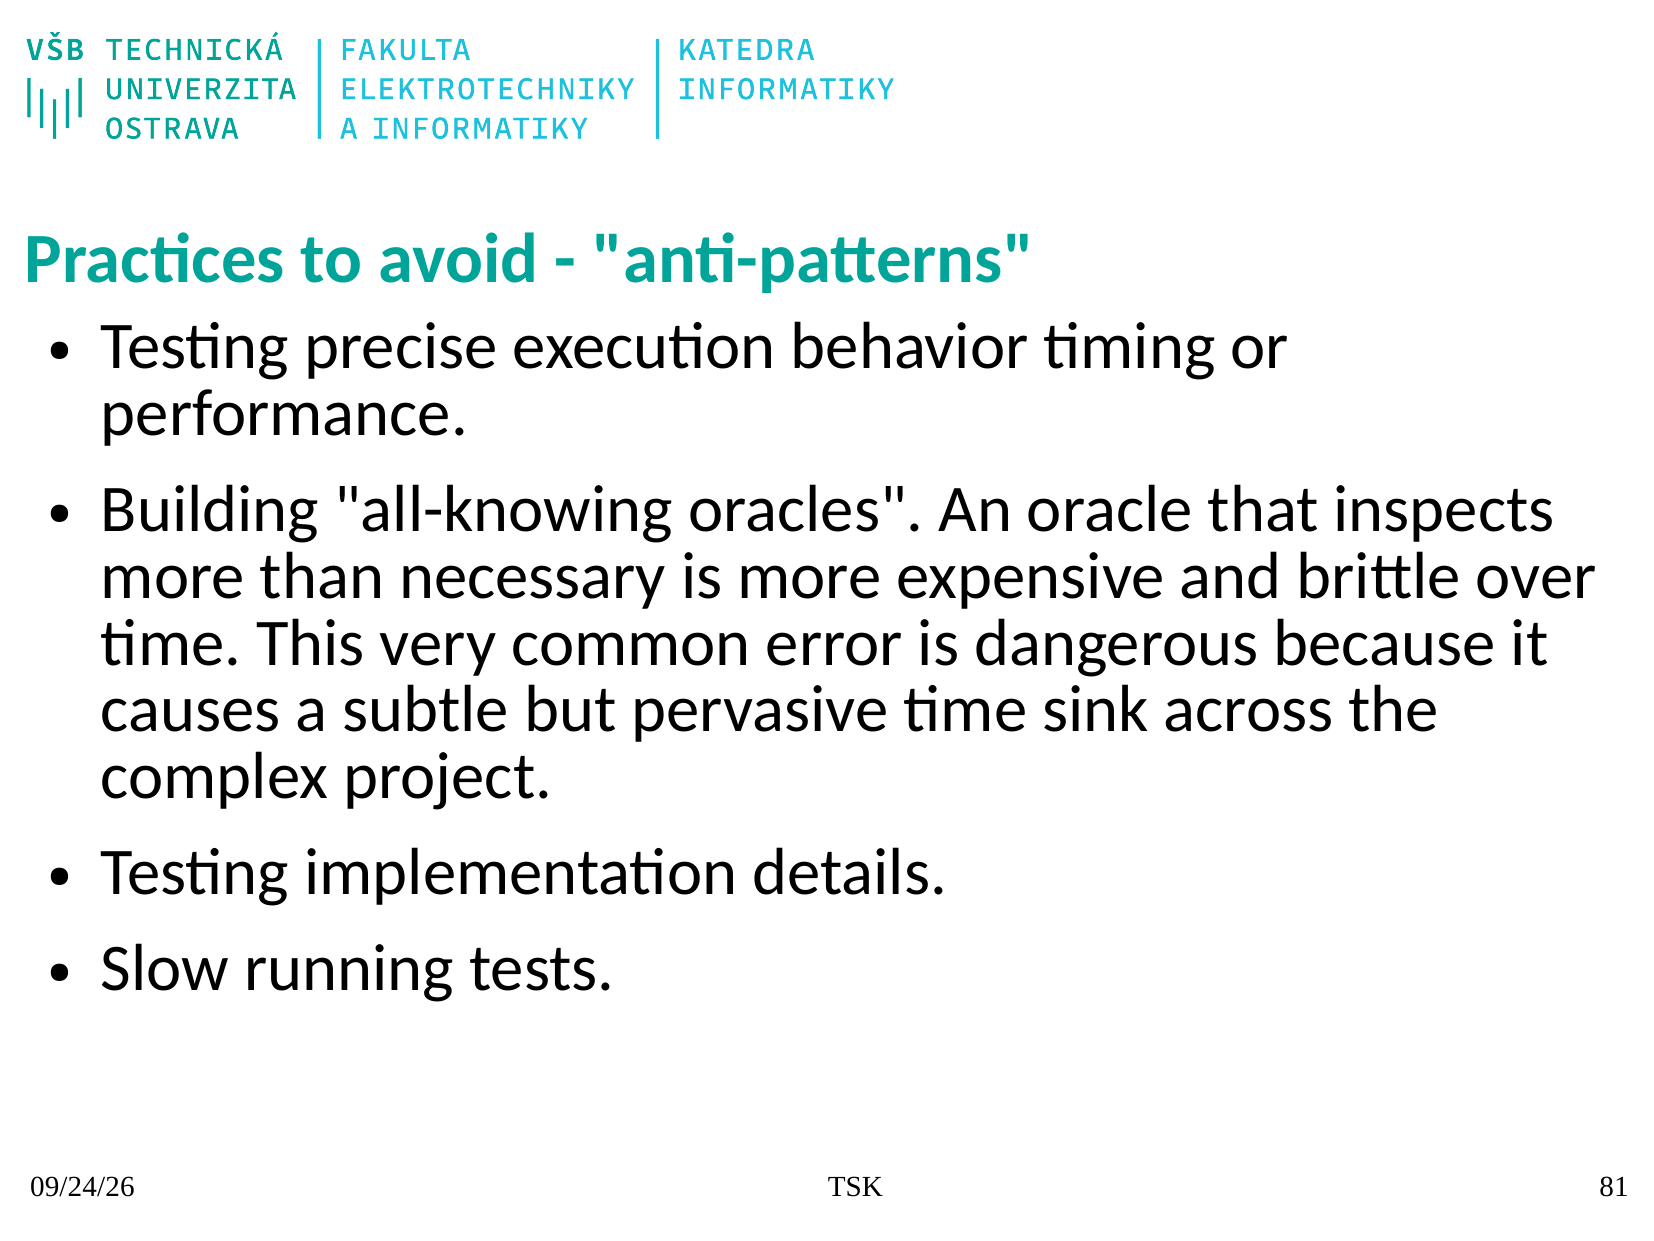

# Practices to avoid - "anti-patterns"
Testing precise execution behavior timing or performance.
Building "all-knowing oracles". An oracle that inspects more than necessary is more expensive and brittle over time. This very common error is dangerous because it causes a subtle but pervasive time sink across the complex project.
Testing implementation details.
Slow running tests.
TSK
81